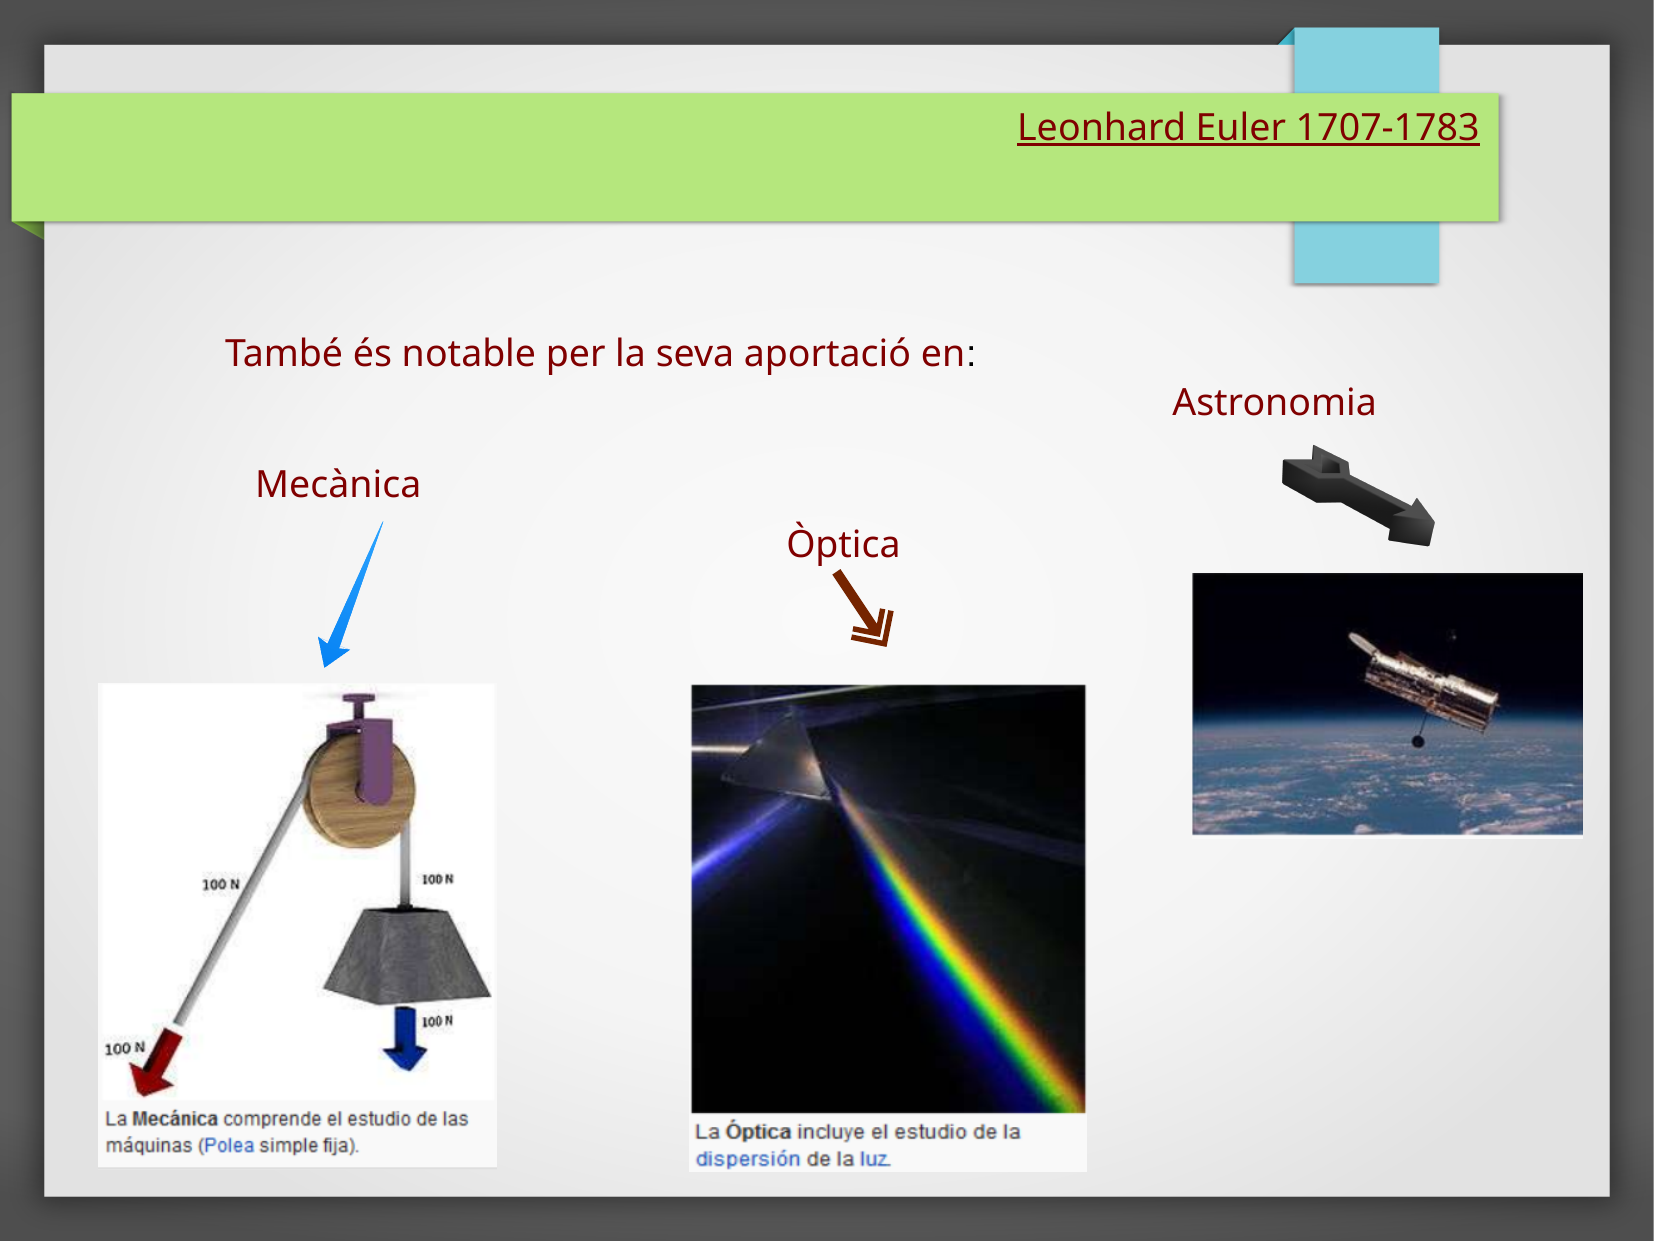

Leonhard Euler 1707-1783
També és notable per la seva aportació en:
Astronomia
Mecànica
Òptica